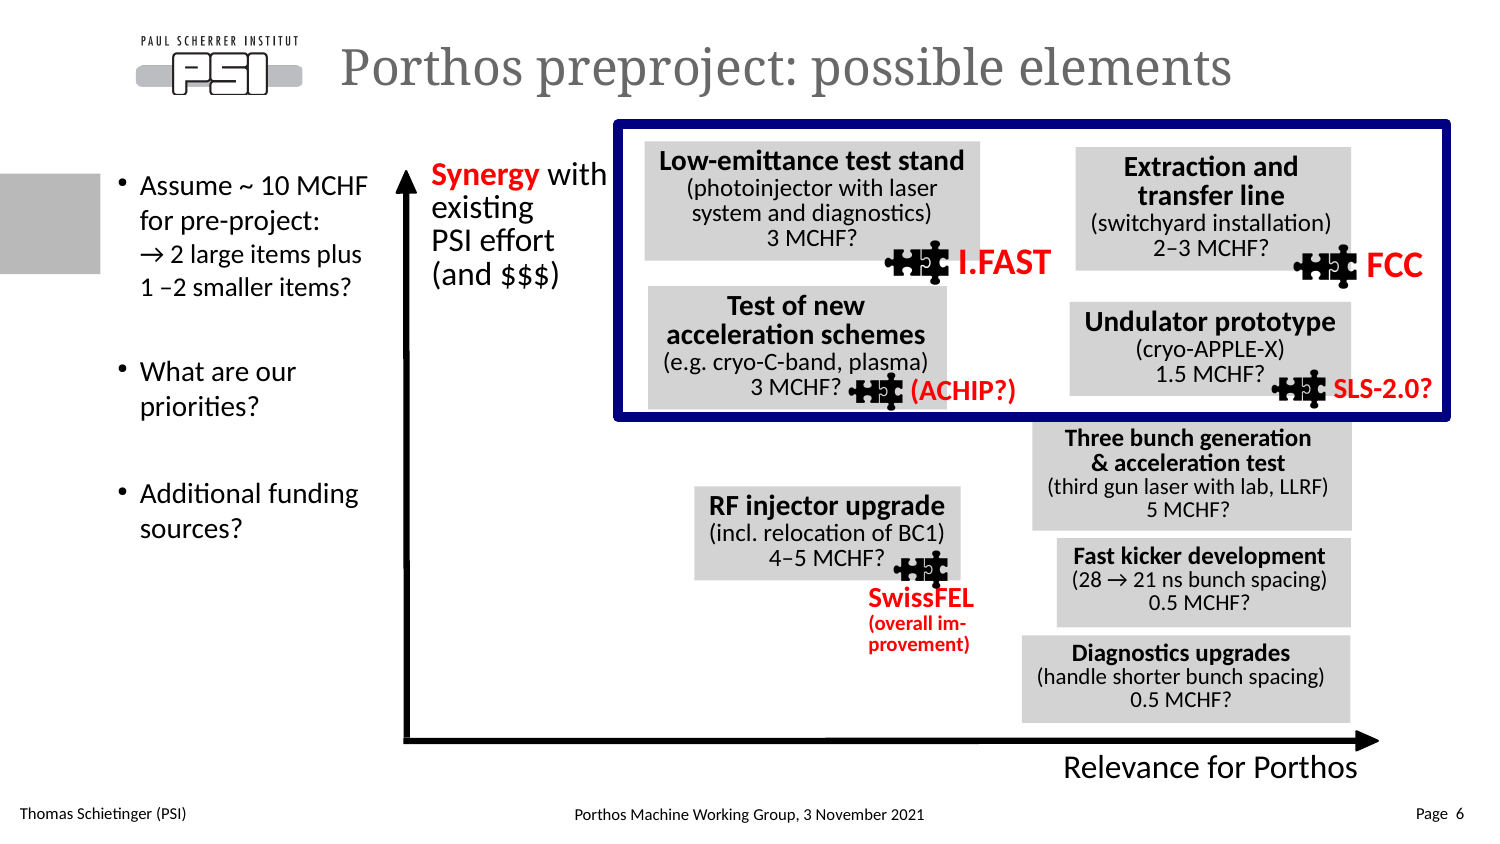

# Porthos preproject: possible elements
Low-emittance test stand
(photoinjector with laser
system and diagnostics)
3 MCHF?
I.FAST
Extraction and transfer line
(switchyard installation)
2–3 MCHF?
FCC
Synergy with
existing
PSI effort
(and $$$)
Assume ~ 10 MCHF for pre-project:
→ 2 large items plus 1 –2 smaller items?
What are our priorities?
Additional funding sources?
Test of new acceleration schemes
(e.g. cryo-C-band, plasma)
3 MCHF?
(ACHIP?)
Undulator prototype
(cryo-APPLE-X)
1.5 MCHF?
SLS-2.0?
Three bunch generation
& acceleration test
(third gun laser with lab, LLRF)
5 MCHF?
RF injector upgrade
(incl. relocation of BC1)
4–5 MCHF?
SwissFEL
(overall im-
provement)
Fast kicker development
(28 → 21 ns bunch spacing)
0.5 MCHF?
Diagnostics upgrades
(handle shorter bunch spacing)
0.5 MCHF?
Relevance for Porthos